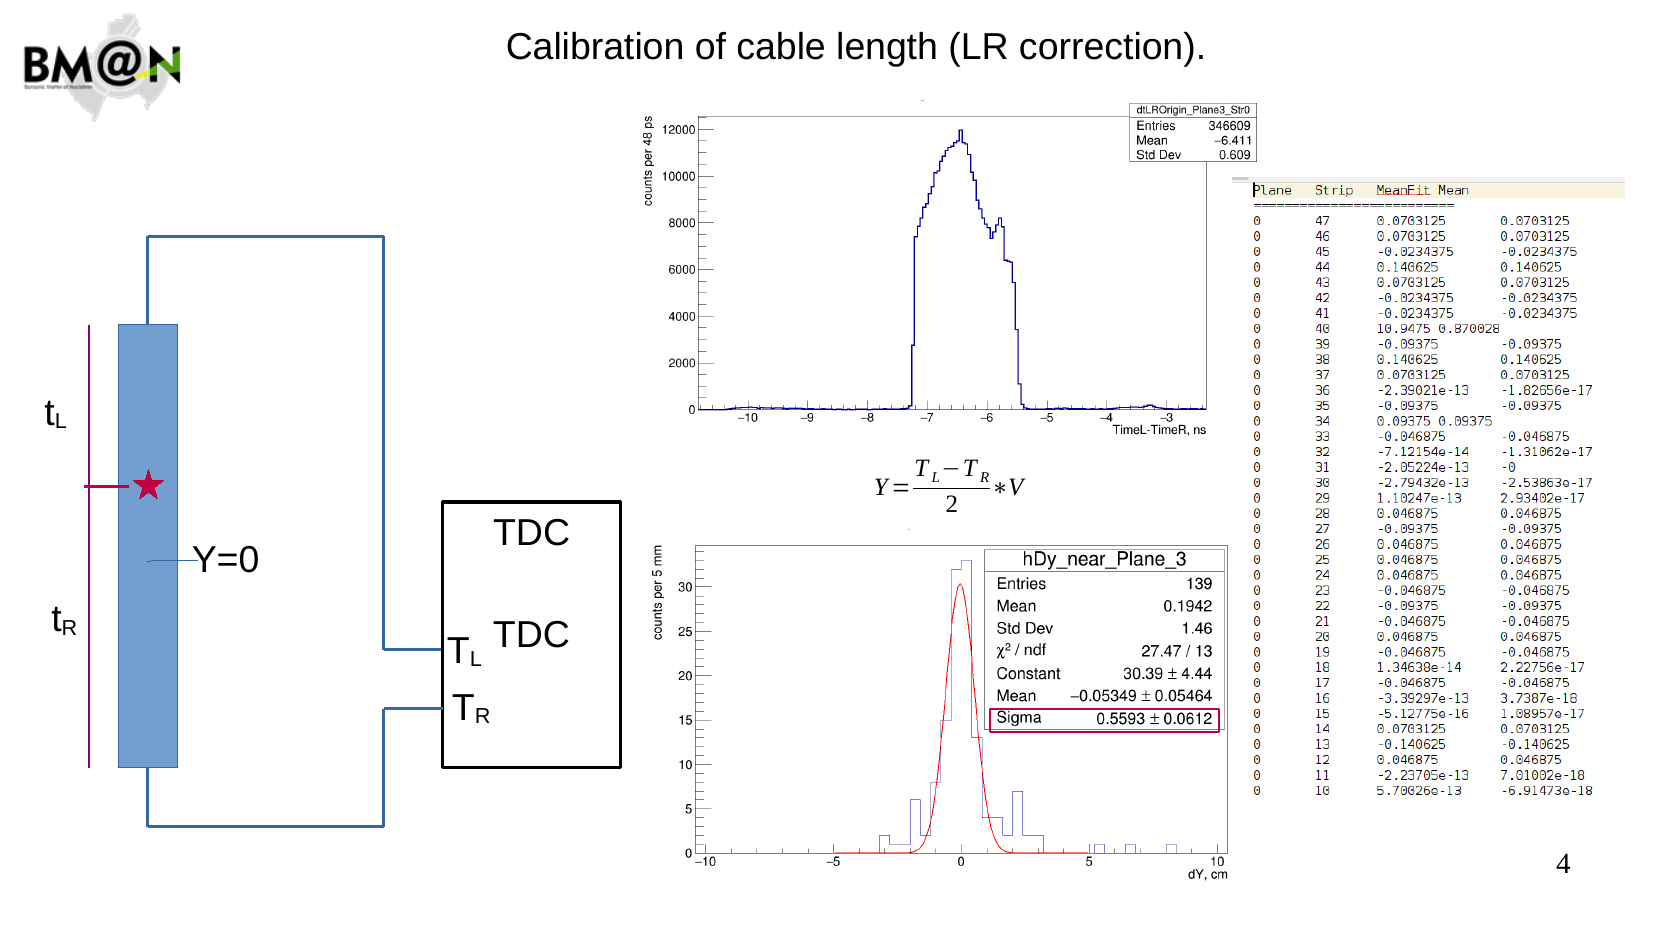

Calibration of cable length (LR correction).
tL
TDC
TDC
Y=0
tR
TL
TR
4